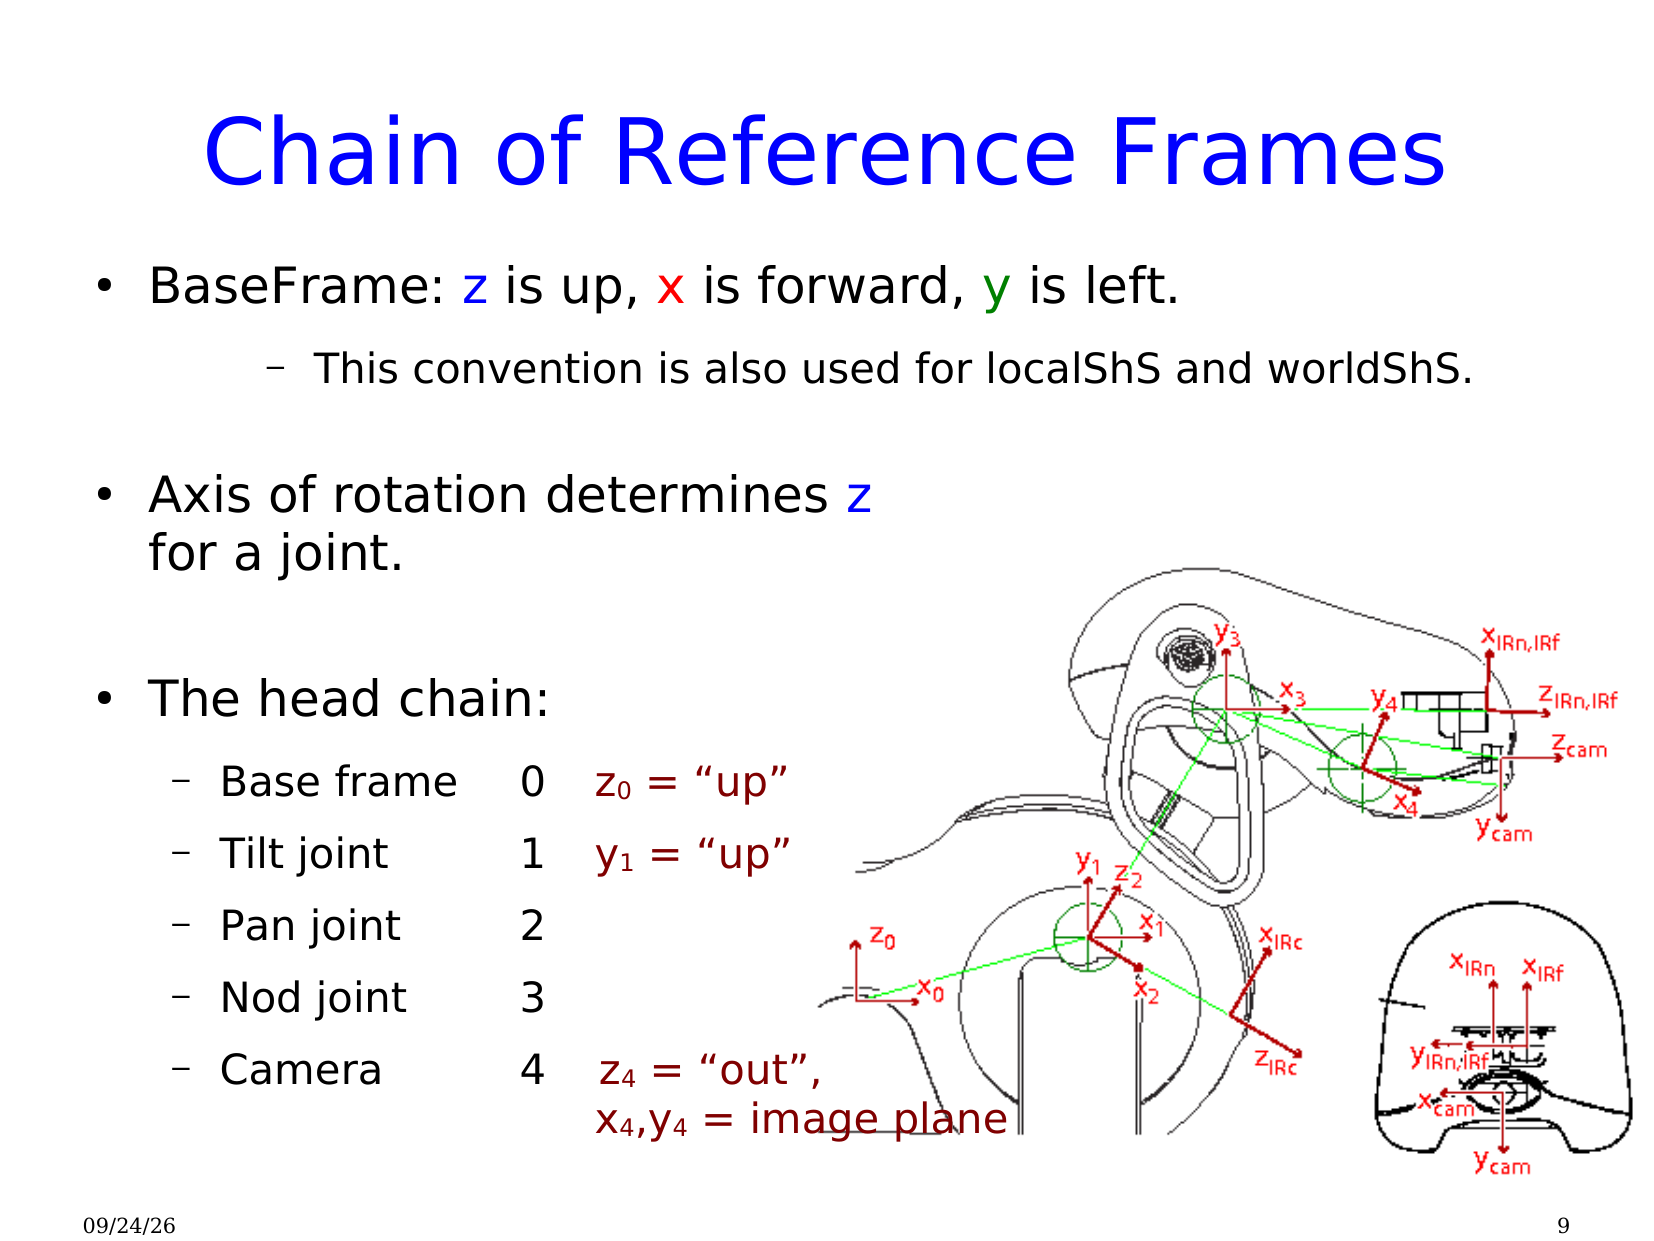

# Chain of Reference Frames
BaseFrame: z is up, x is forward, y is left.
This convention is also used for localShS and worldShS.
Axis of rotation determines z
for a joint.
The head chain:
Base frame	0	z0 = “up”
Tilt joint		1	y1 = “up”
Pan joint 		2
Nod joint		3
Camera 		4 z4 = “out”,
					x4,y4 = image plane
9